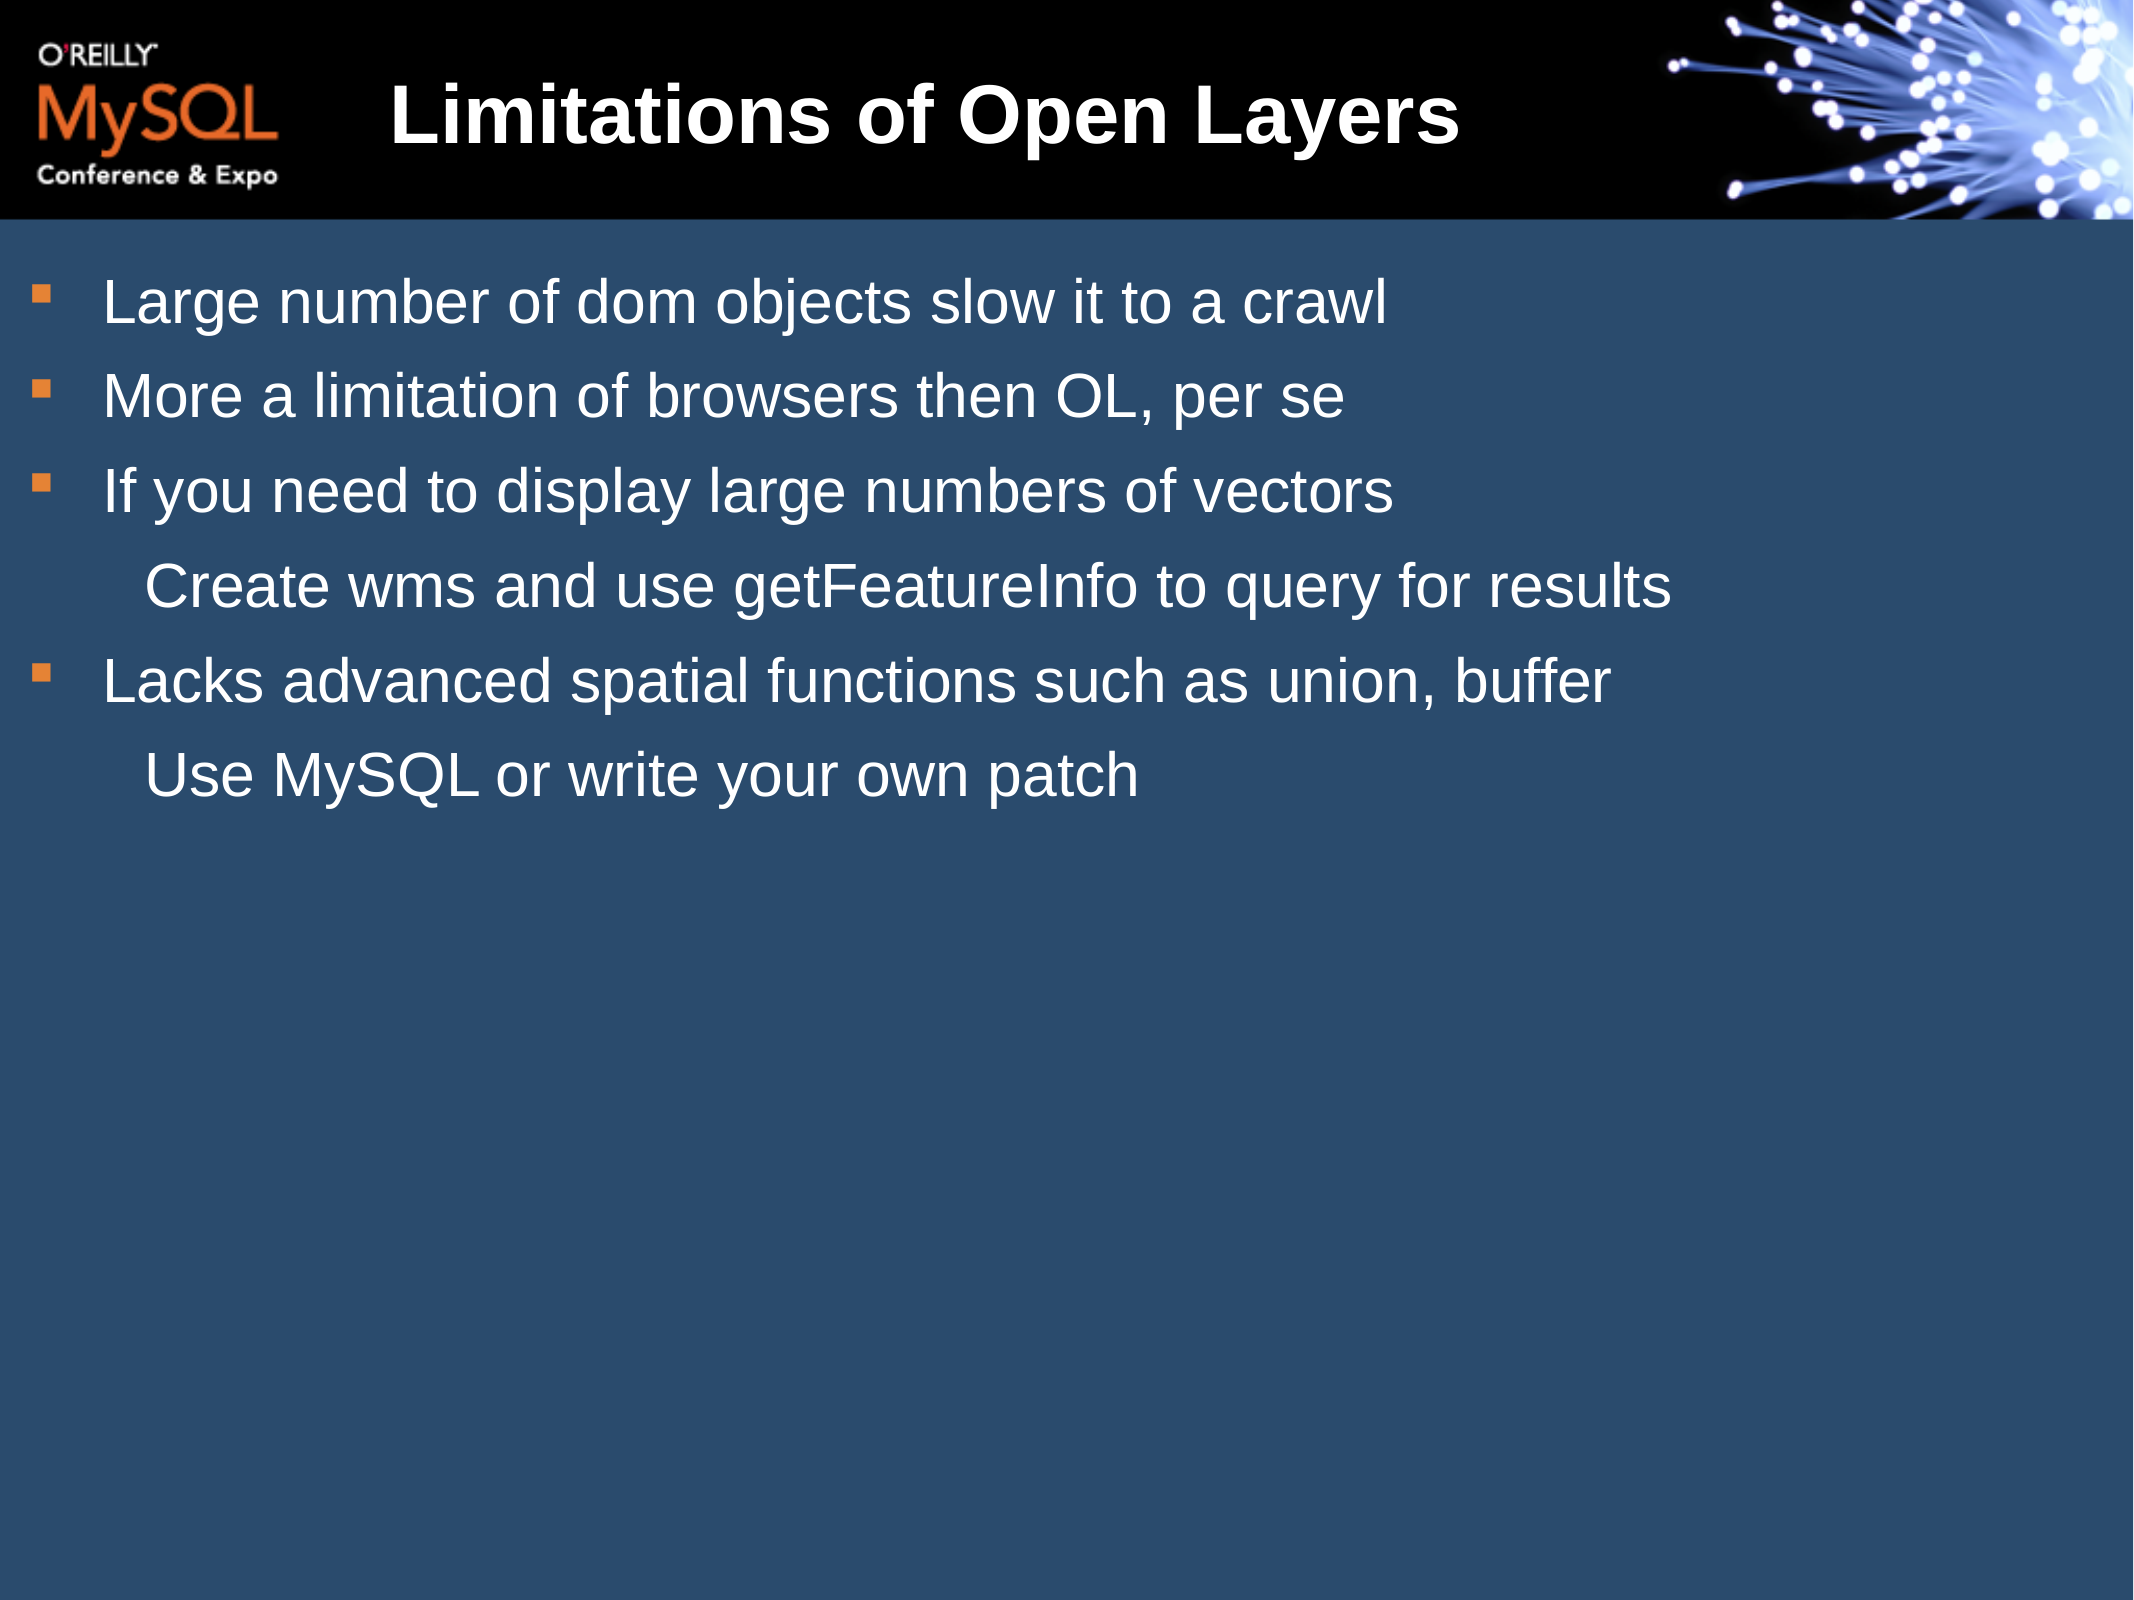

# Limitations of Open Layers
Large number of dom objects slow it to a crawl
More a limitation of browsers then OL, per se
If you need to display large numbers of vectors
 Create wms and use getFeatureInfo to query for results
Lacks advanced spatial functions such as union, buffer
 Use MySQL or write your own patch